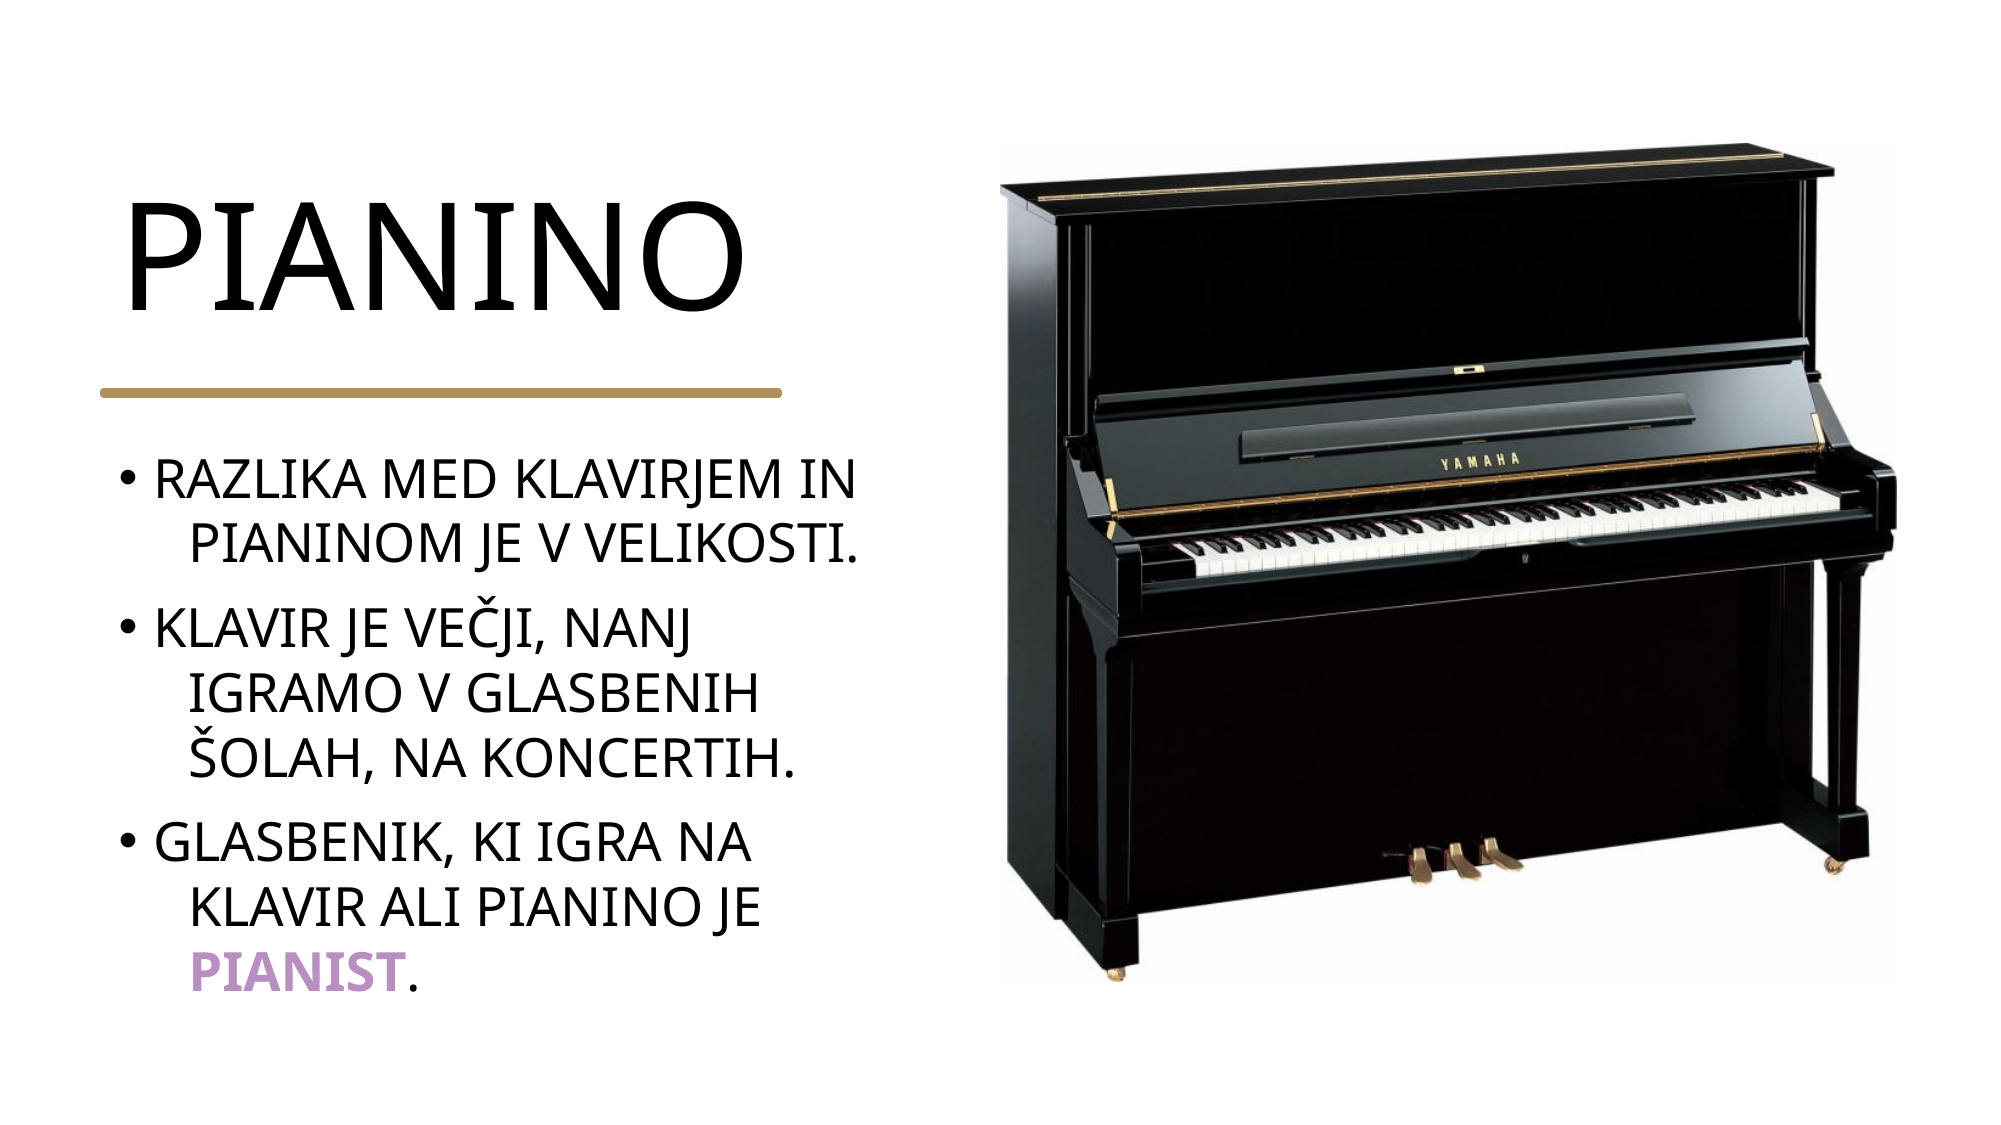

# PIANINO
RAZLIKA MED KLAVIRJEM IN PIANINOM JE V VELIKOSTI.
KLAVIR JE VEČJI, NANJ IGRAMO V GLASBENIH ŠOLAH, NA KONCERTIH.
GLASBENIK, KI IGRA NA KLAVIR ALI PIANINO JE PIANIST.